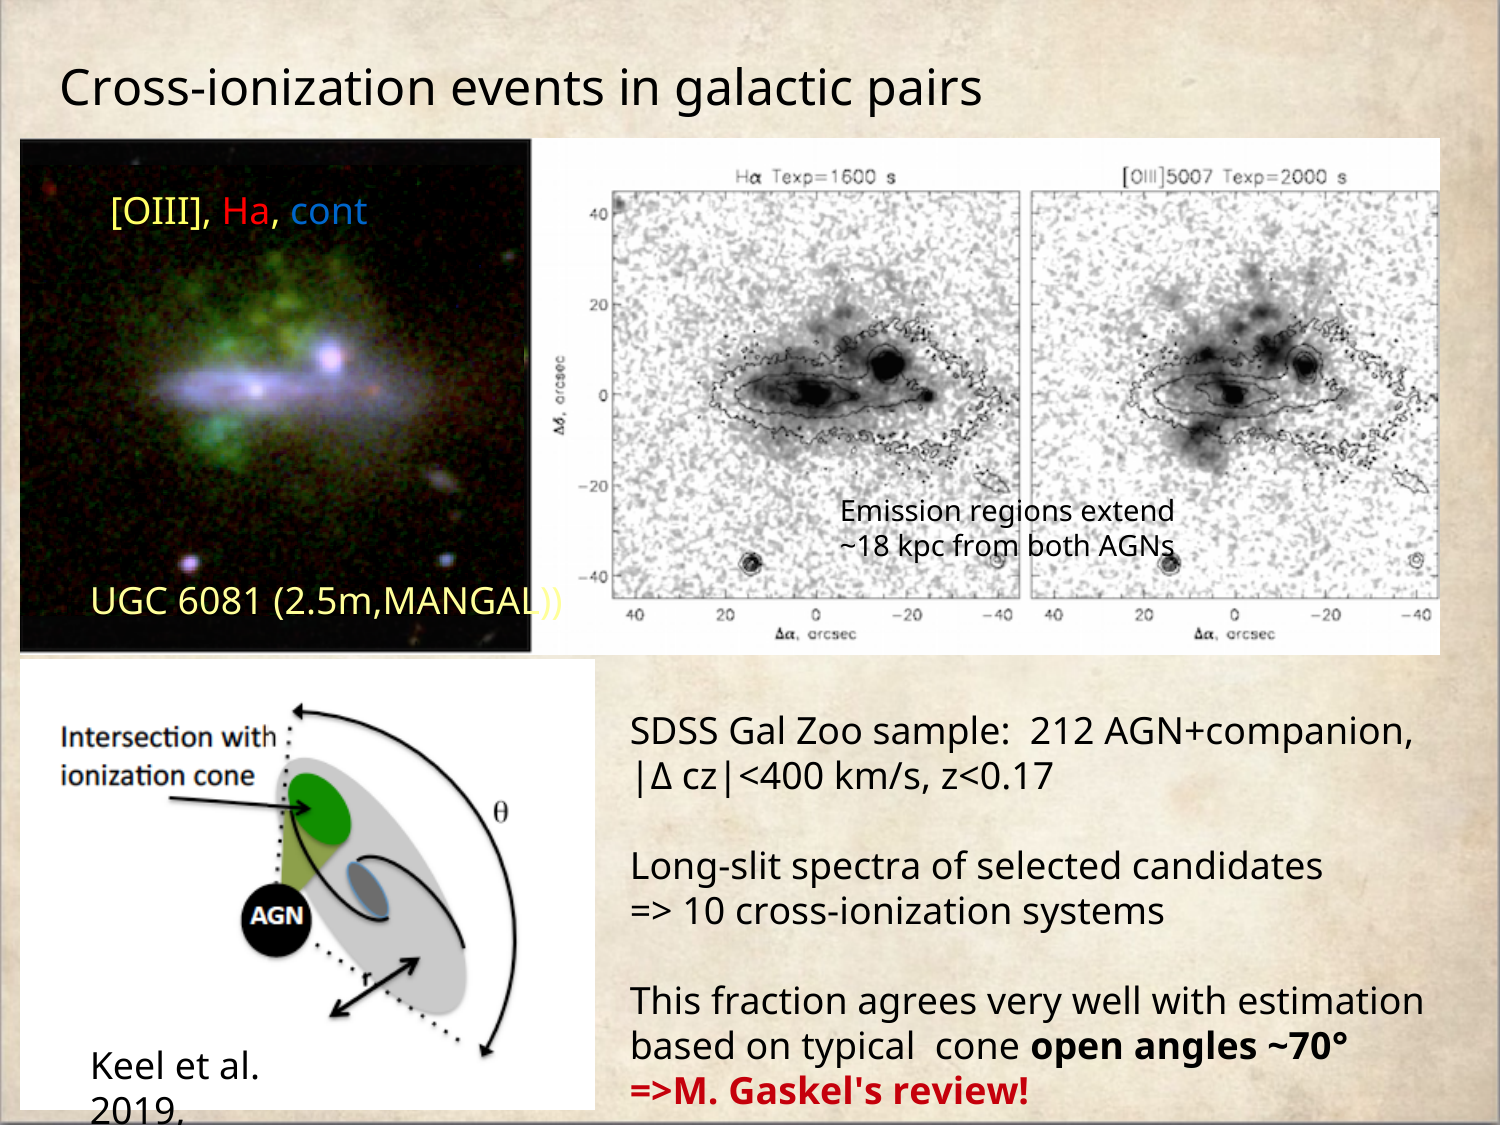

# Cross-ionization events in galaсtic pairs
UGC 6081
 [OIII], Ha, cont
Emission regions extend
~18 kpc from both AGNs
UGC 6081 (2.5m,MANGAL))
SDSS Gal Zoo sample: 212 AGN+companion,
|Δ cz|<400 km/s, z<0.17
Long-slit spectra of selected candidates
=> 10 cross-ionization systems
This fraction agrees very well with estimation
based on typical cone open angles ~70°
=>M. Gaskel's review!
Keel et al. 2019,